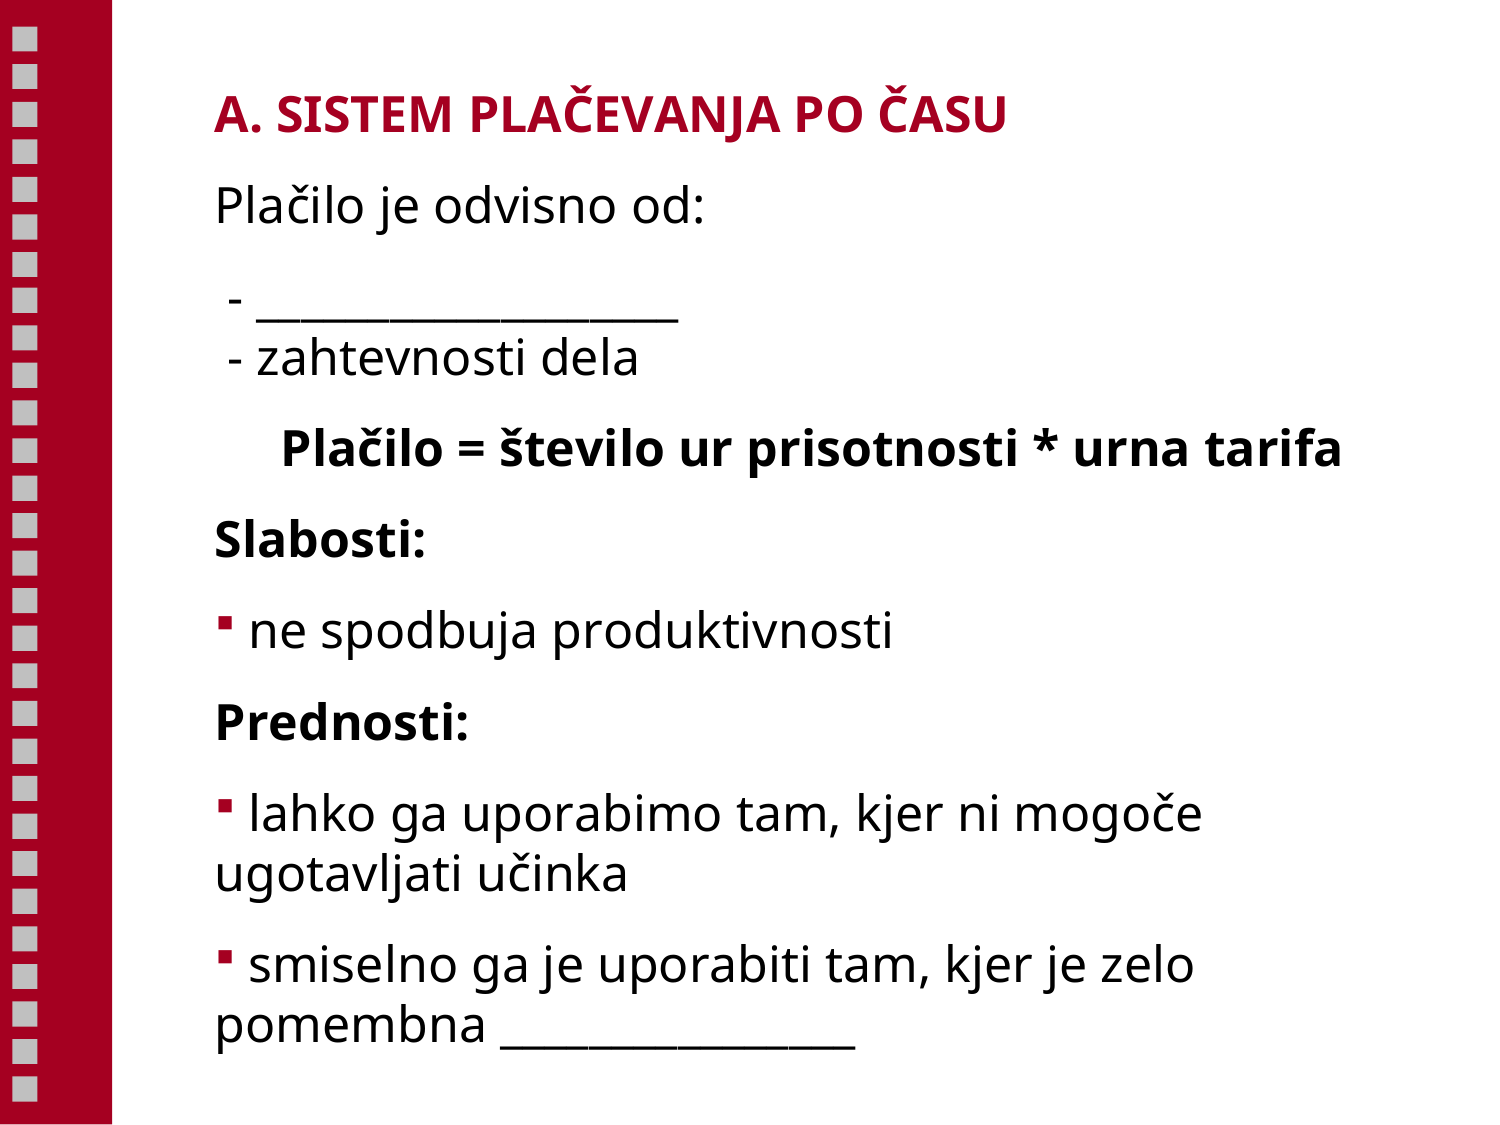

SISTEM PLAČEVANJA PO ČASU
Plačilo je odvisno od:
 - ___________________
 - zahtevnosti dela
Plačilo = število ur prisotnosti * urna tarifa
Slabosti:
 ne spodbuja produktivnosti
Prednosti:
 lahko ga uporabimo tam, kjer ni mogoče ugotavljati učinka
 smiselno ga je uporabiti tam, kjer je zelo pomembna ________________